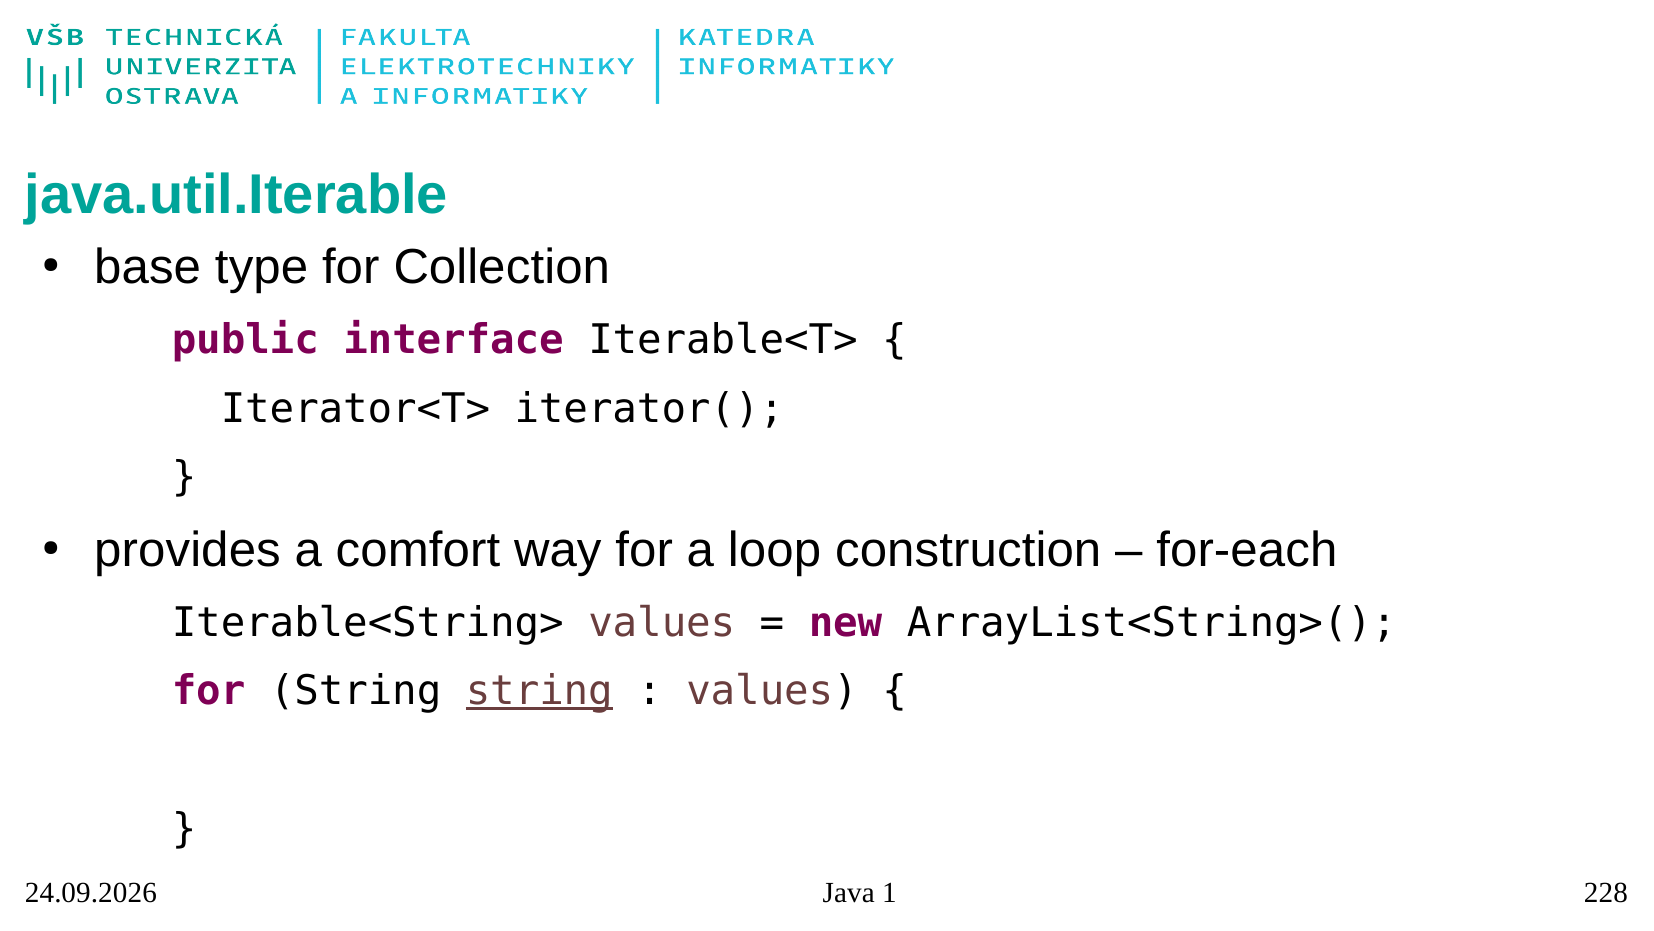

# java.util.Iterable
base type for Collection
 public interface Iterable<T> {
 Iterator<T> iterator();
 }
provides a comfort way for a loop construction – for-each
 Iterable<String> values = new ArrayList<String>();
 for (String string : values) {
 }
Java 1
228